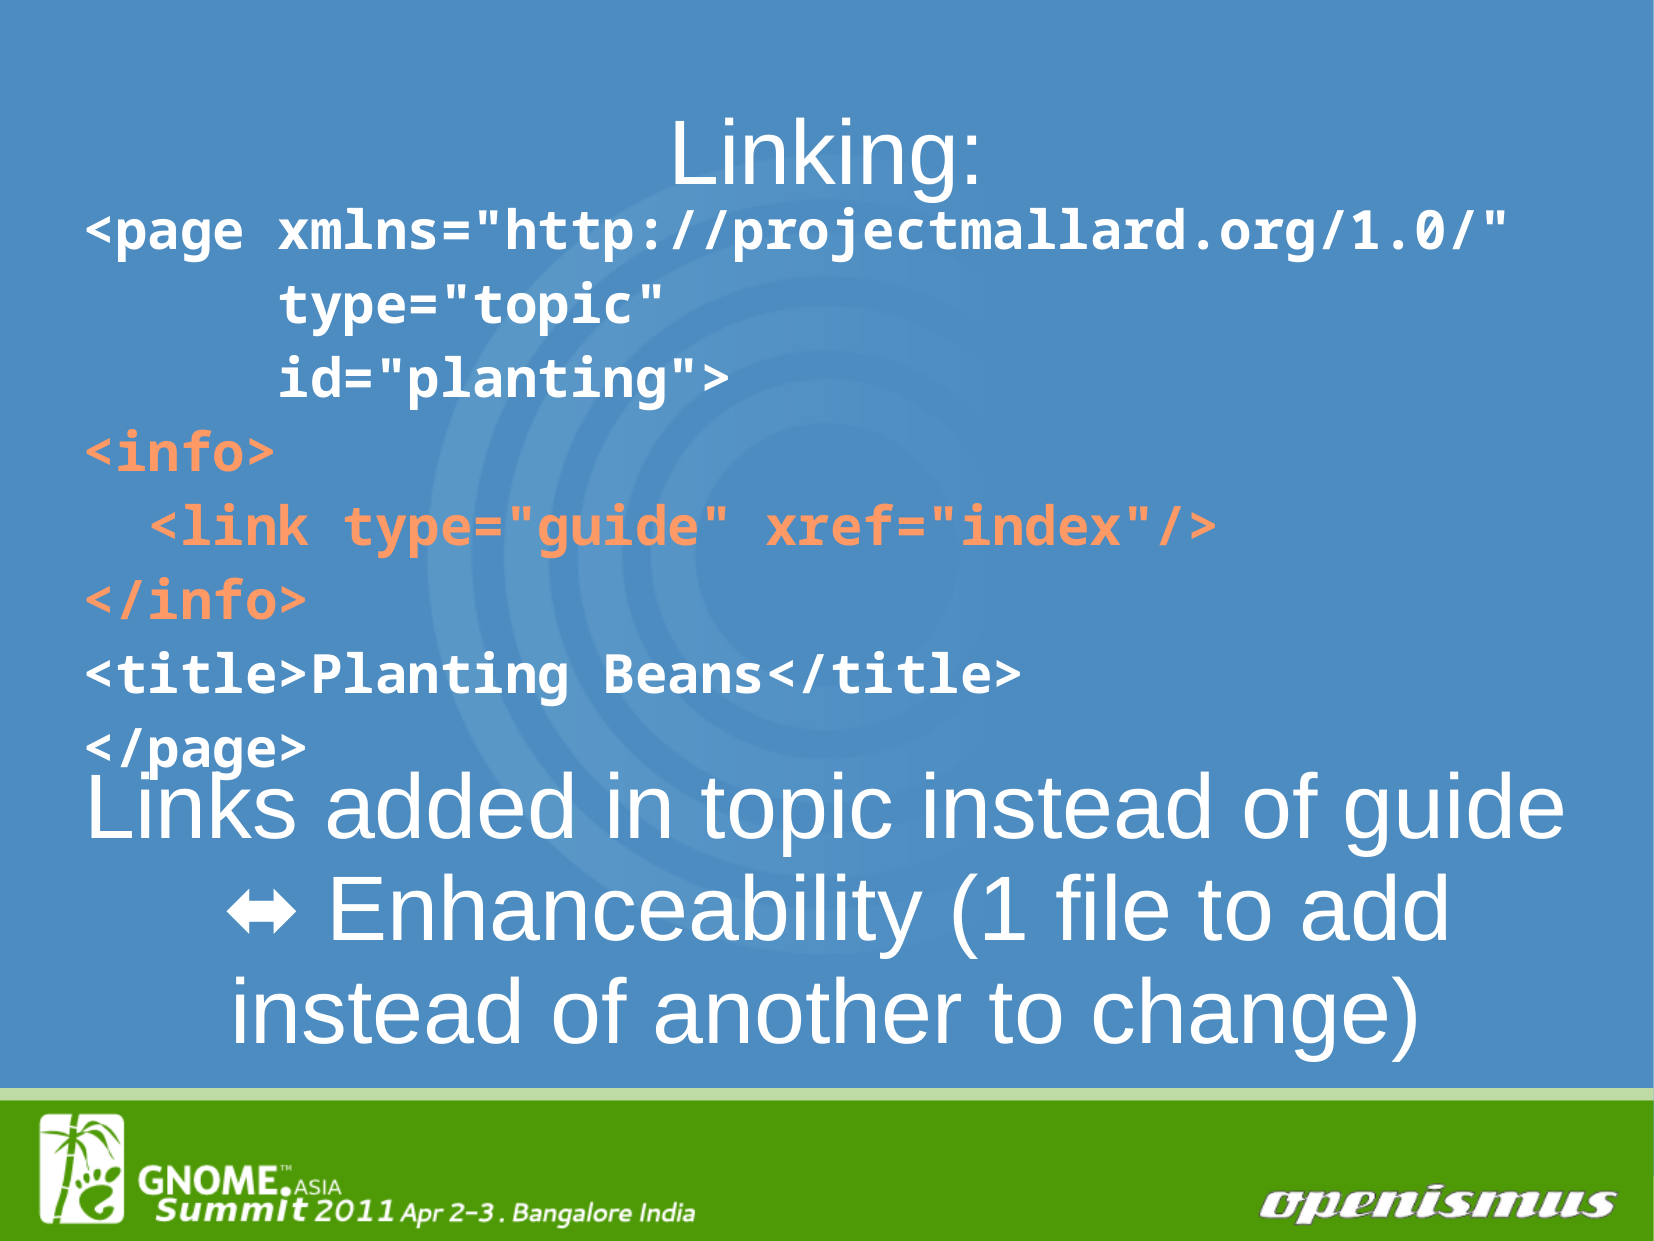

# Linking:
<page xmlns="http://projectmallard.org/1.0/"
 type="topic"
 id="planting">
<info>
 <link type="guide" xref="index"/>
</info>
<title>Planting Beans</title>
</page>
Links added in topic instead of guide ⬌ Enhanceability (1 file to add instead of another to change)